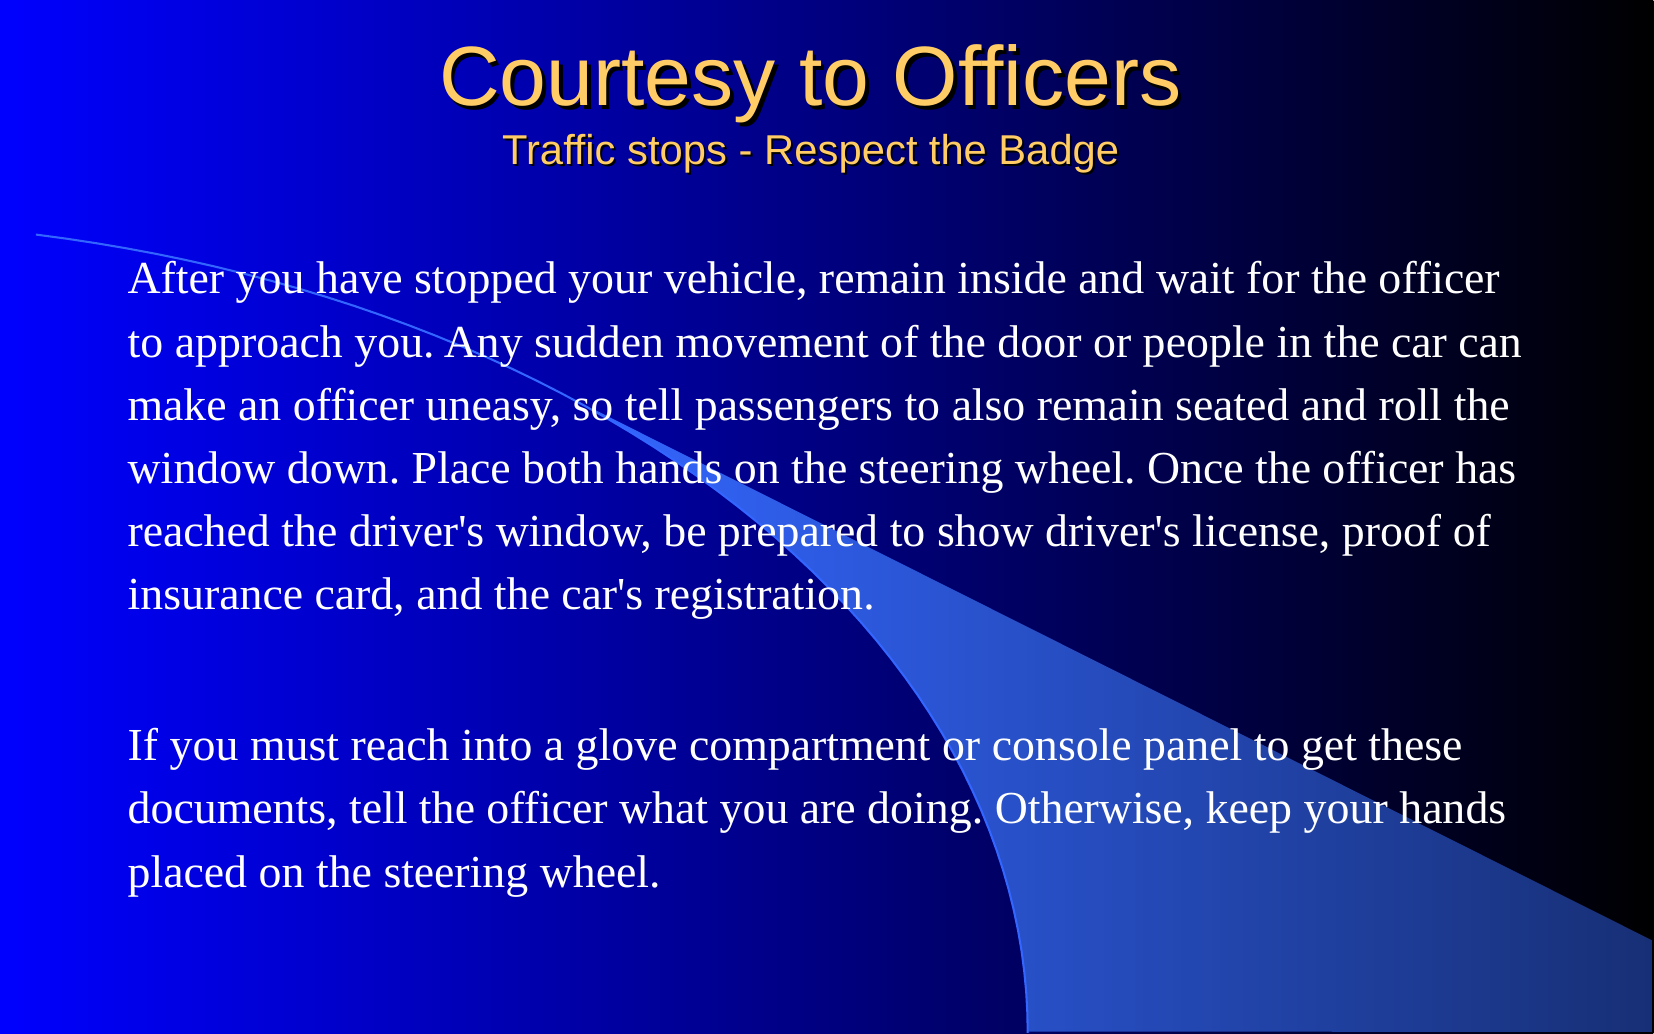

# Courtesy to Officers Traffic stops - Respect the Badge
After you have stopped your vehicle, remain inside and wait for the officer to approach you. Any sudden movement of the door or people in the car can make an officer uneasy, so tell passengers to also remain seated and roll the window down. Place both hands on the steering wheel. Once the officer has reached the driver's window, be prepared to show driver's license, proof of insurance card, and the car's registration.
If you must reach into a glove compartment or console panel to get these documents, tell the officer what you are doing. Otherwise, keep your hands placed on the steering wheel.